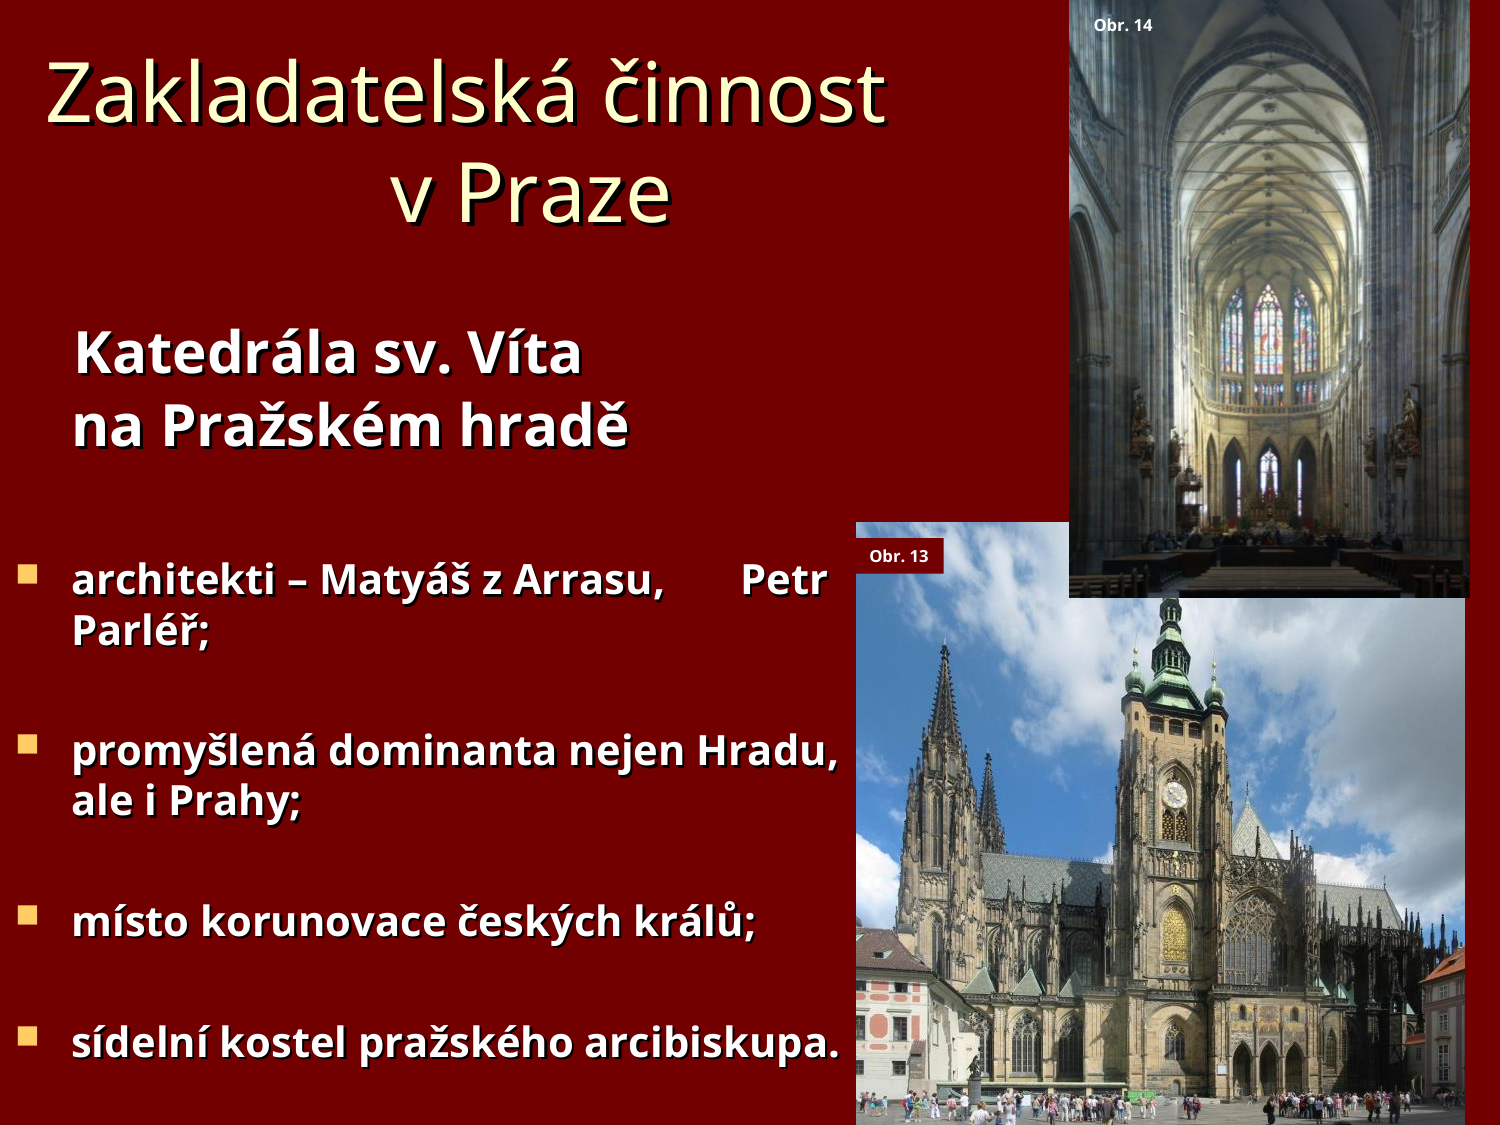

Obr. 14
# Zakladatelská činnost v Praze
 Katedrála sv. Víta na Pražském hradě
architekti – Matyáš z Arrasu, Petr Parléř;
promyšlená dominanta nejen Hradu, ale i Prahy;
místo korunovace českých králů;
sídelní kostel pražského arcibiskupa.
Obr. 13